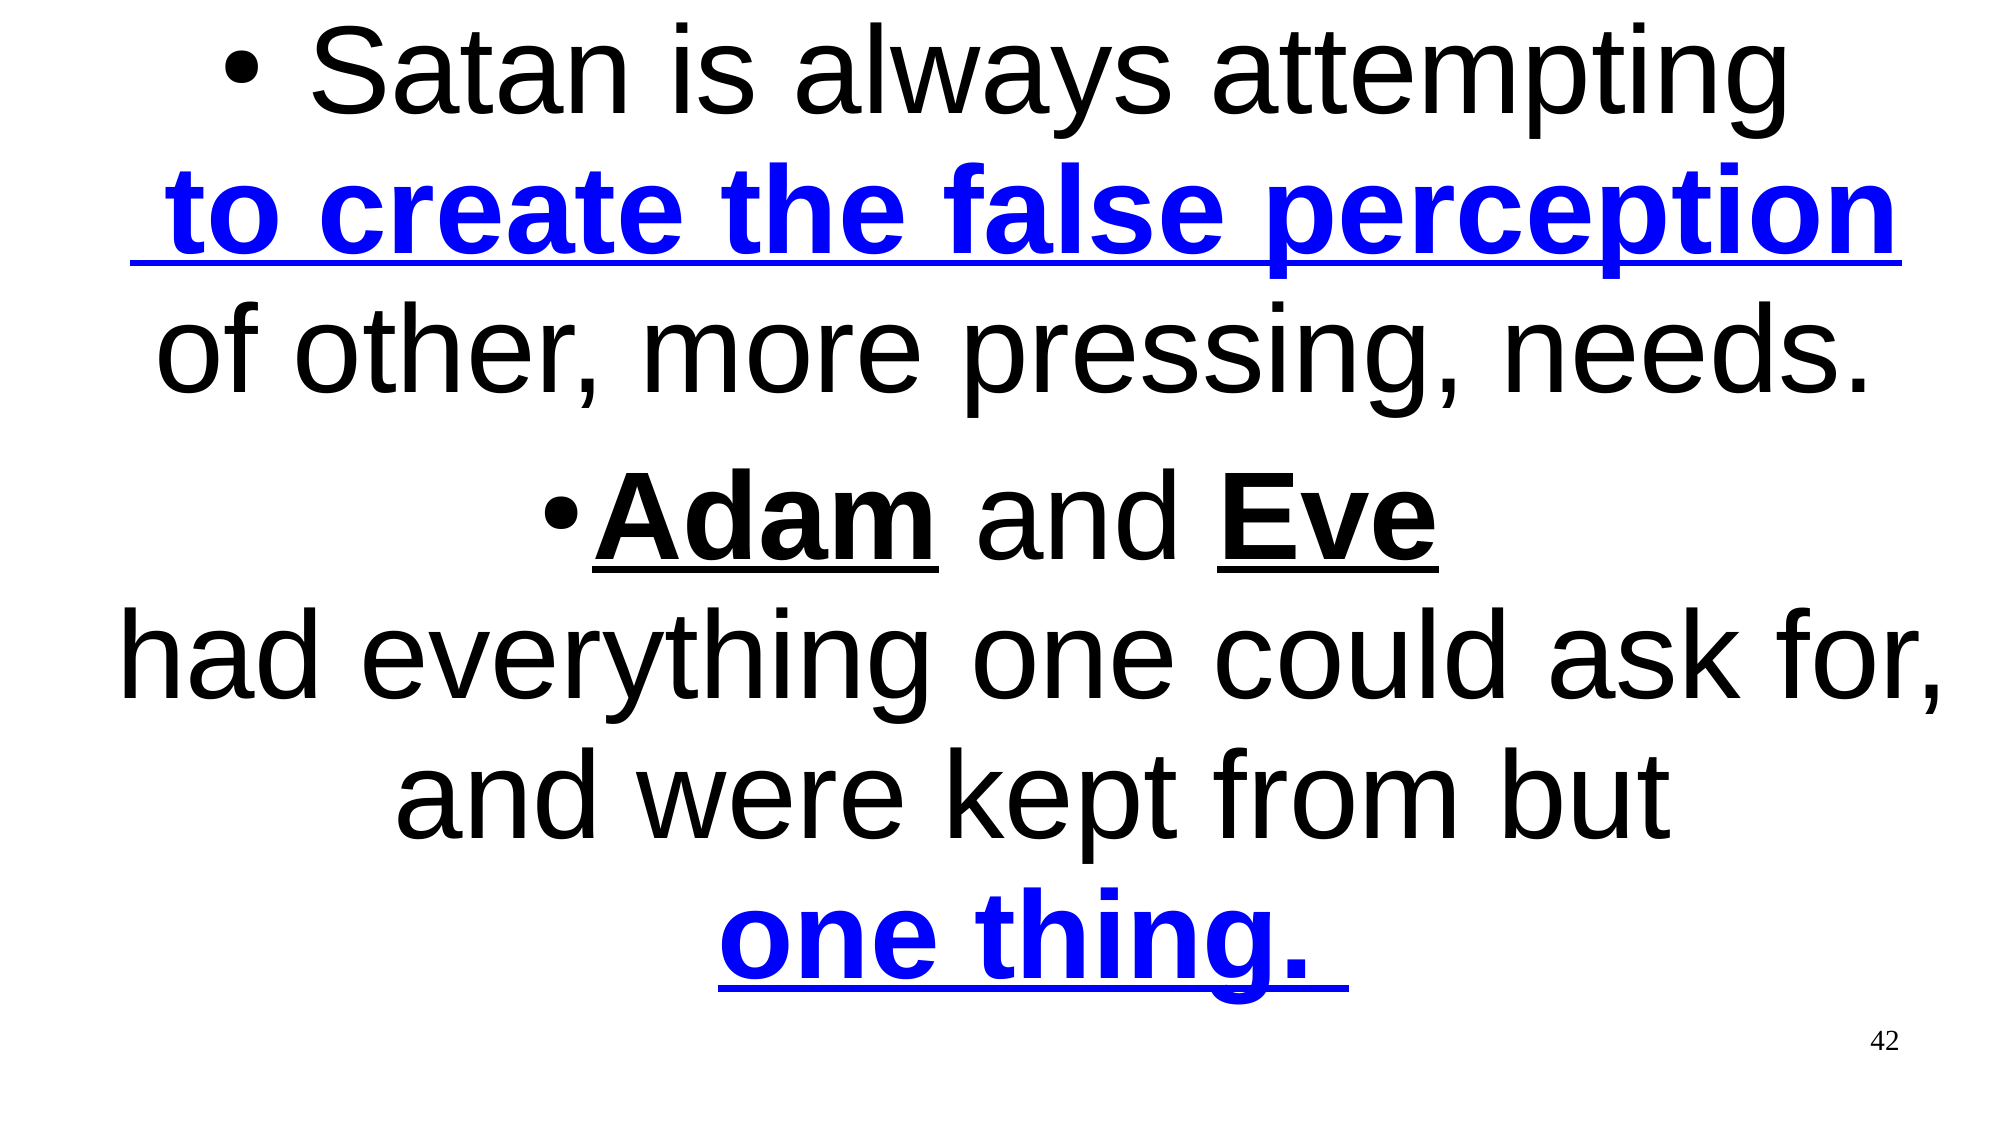

# Satan is always attempting to create the false perception of other, more pressing, needs.
Adam and Eve
had everything one could ask for,
 and were kept from but
one thing.
42